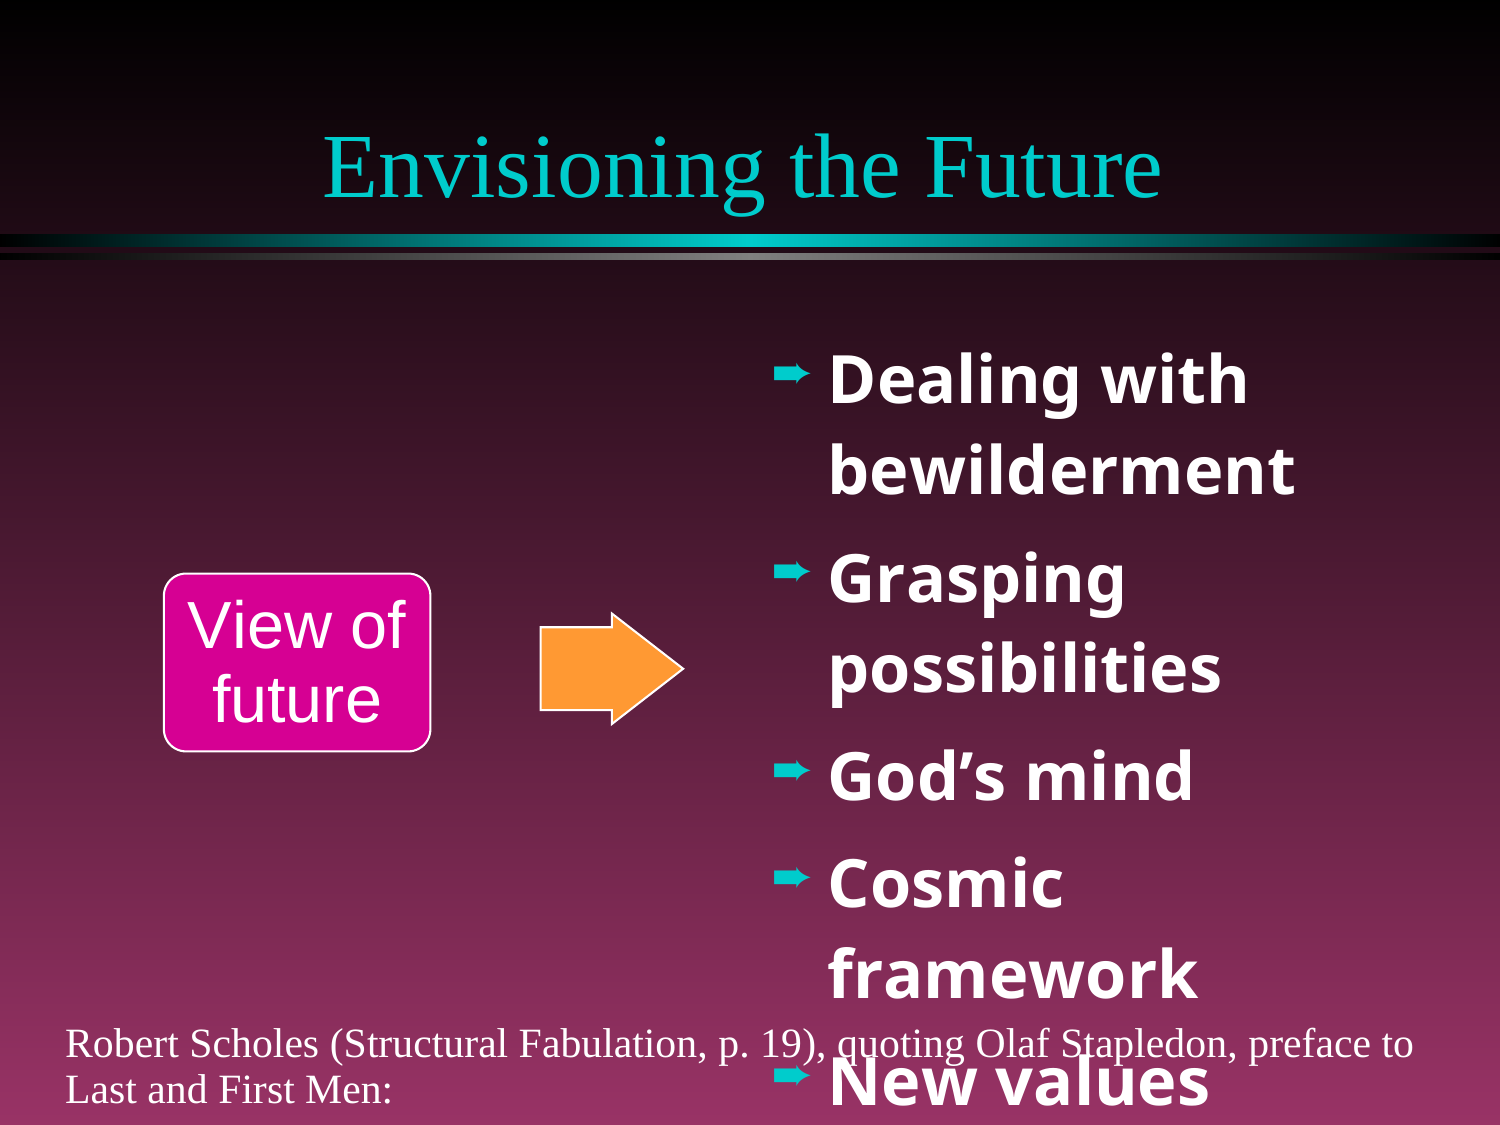

# Envisioning the Future
Dealing with bewilderment
Grasping possibilities
God’s mind
Cosmic framework
New values
View of
future
Robert Scholes (Structural Fabulation, p. 19), quoting Olaf Stapledon, preface to Last and First Men: